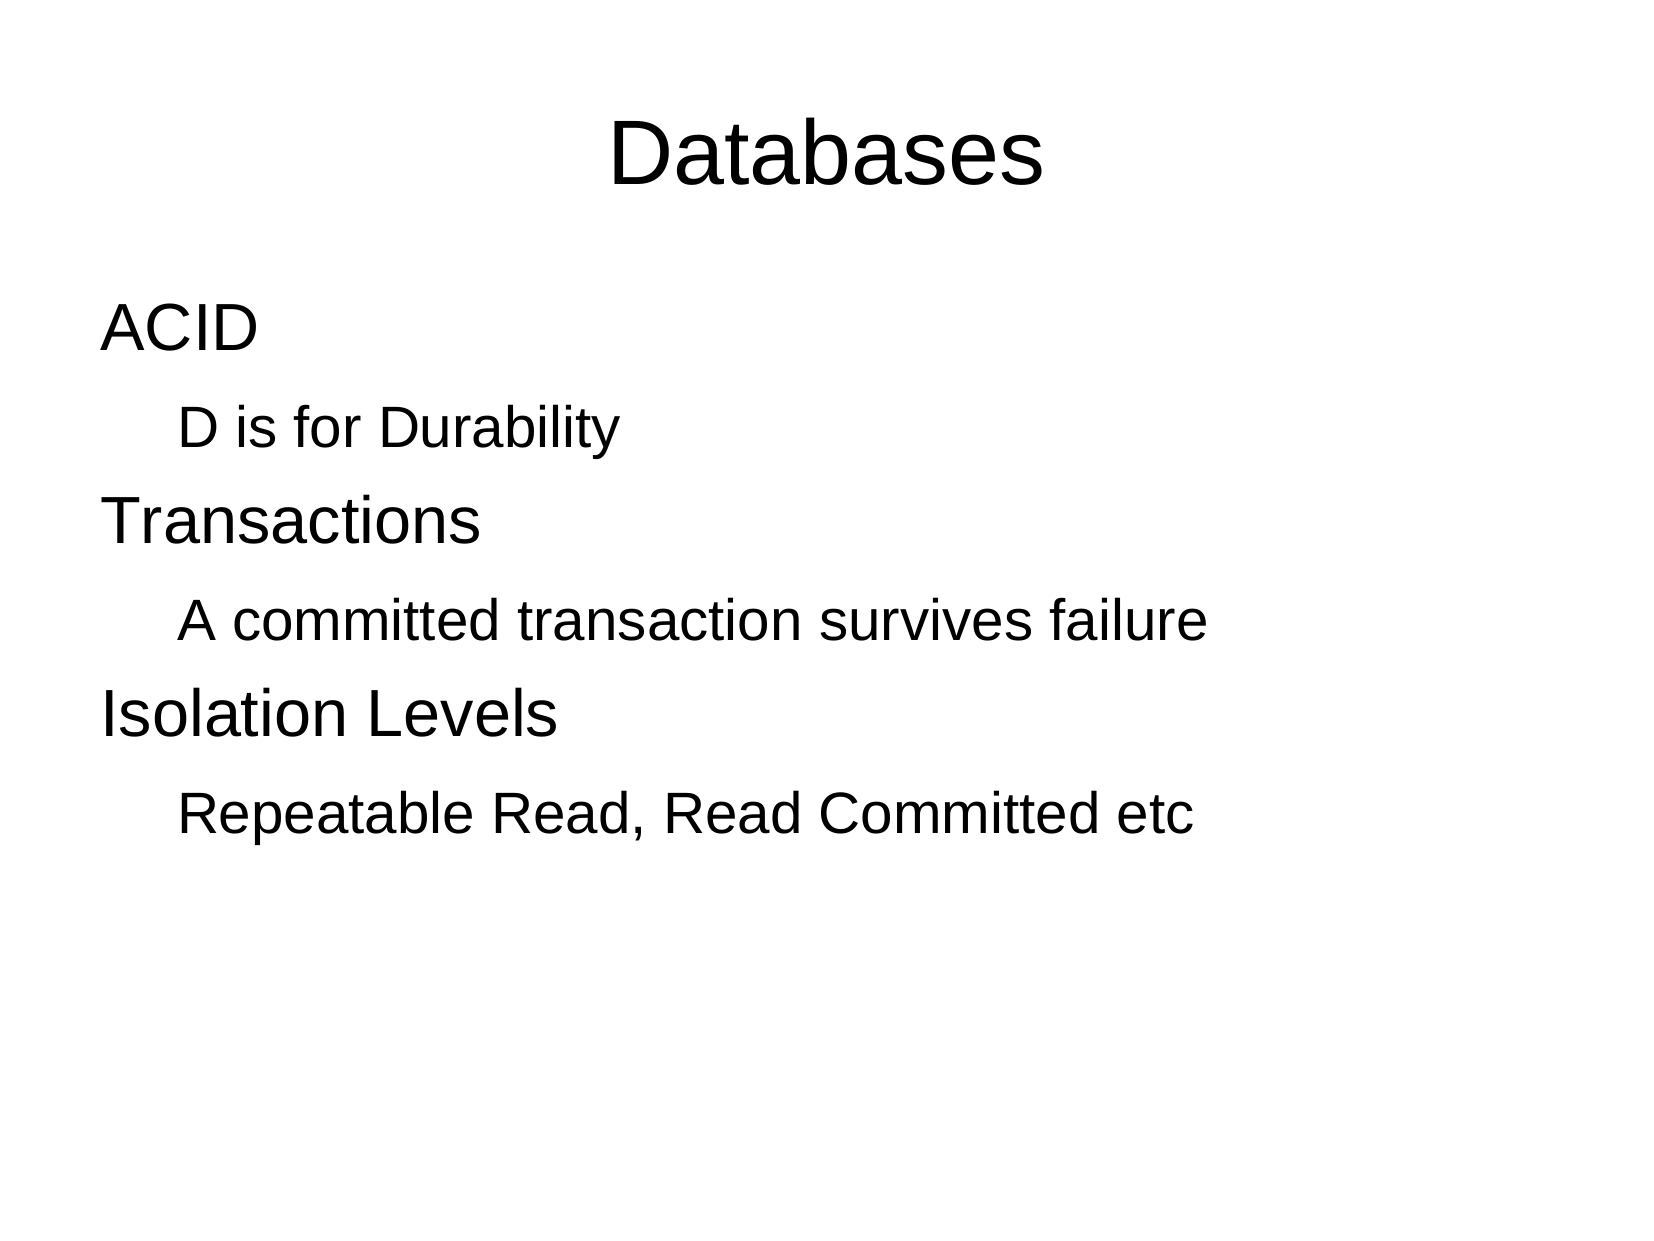

# Databases
ACID
D is for Durability
Transactions
A committed transaction survives failure
Isolation Levels
Repeatable Read, Read Committed etc